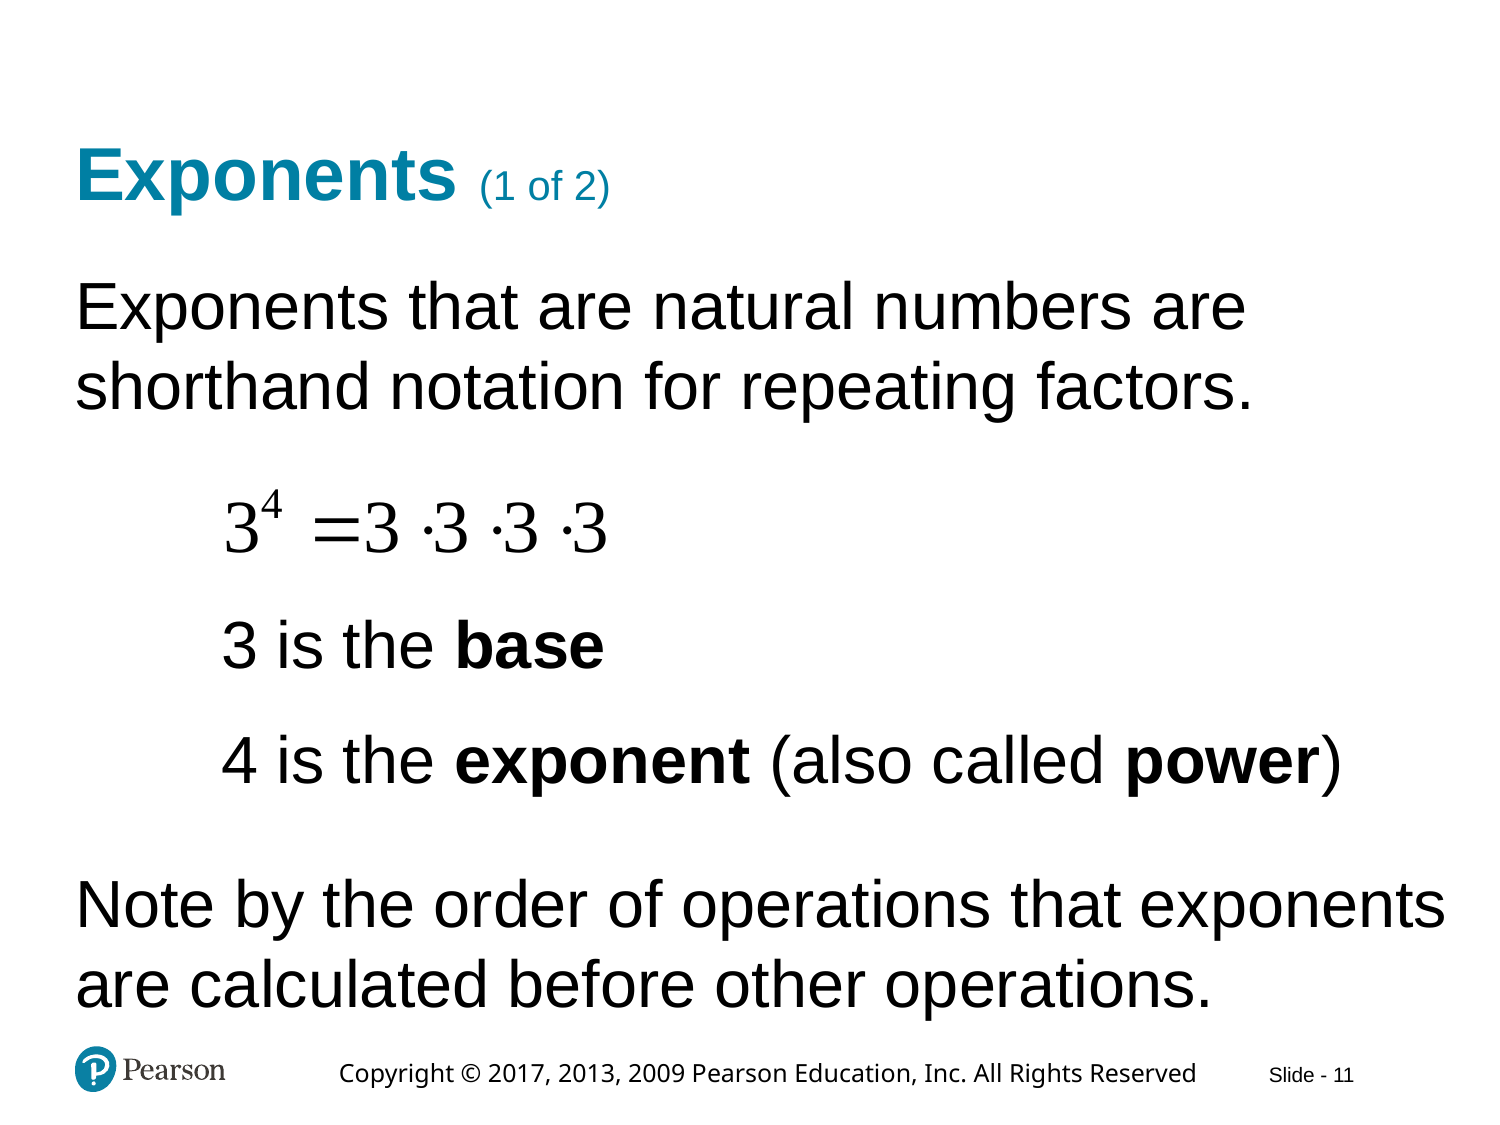

# Exponents (1 of 2)
Exponents that are natural numbers are shorthand notation for repeating factors.
3 is the base
4 is the exponent (also called power)
Note by the order of operations that exponents are calculated before other operations.